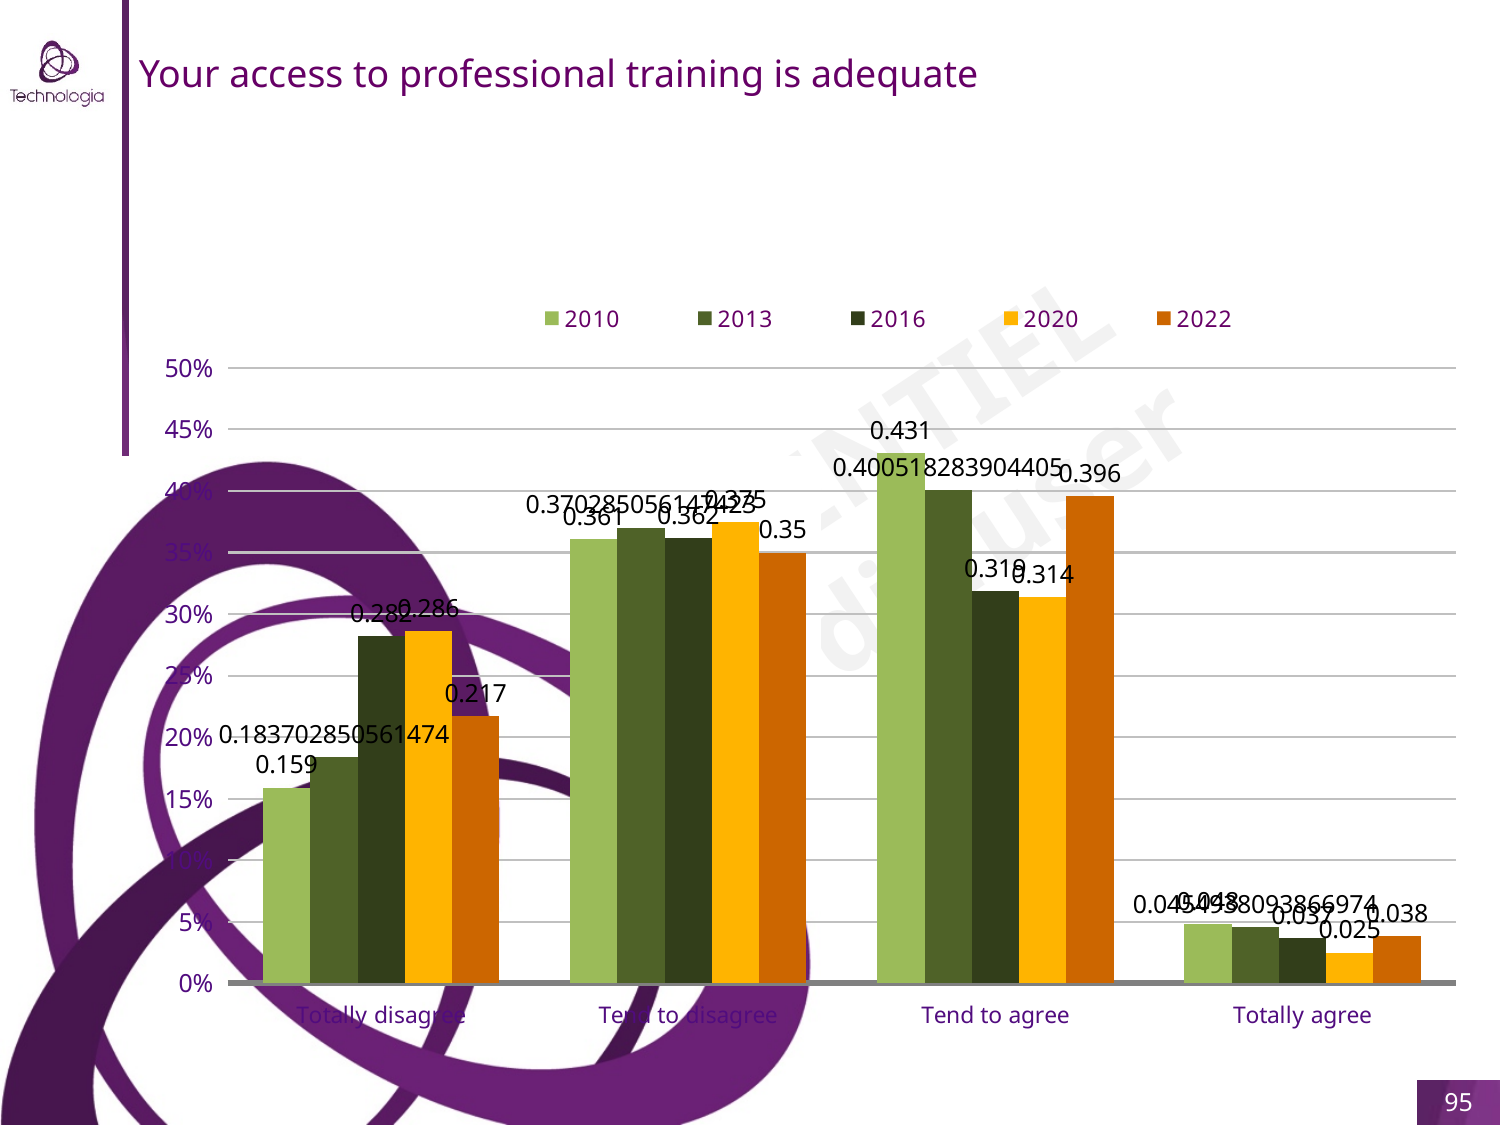

# Your access to professional training is adequate
### Chart
| Category | 2010 | 2013 | 2016 | 2020 | 2022 |
|---|---|---|---|---|---|
| Totally disagree | 0.159 | 0.183702850561474 | 0.282 | 0.286 | 0.217 |
| Tend to disagree | 0.361 | 0.370285056147423 | 0.362 | 0.375 | 0.35 |
| Tend to agree | 0.431 | 0.400518283904405 | 0.319 | 0.314 | 0.396 |
| Totally agree | 0.048 | 0.0454938093866974 | 0.037 | 0.025 | 0.038 |